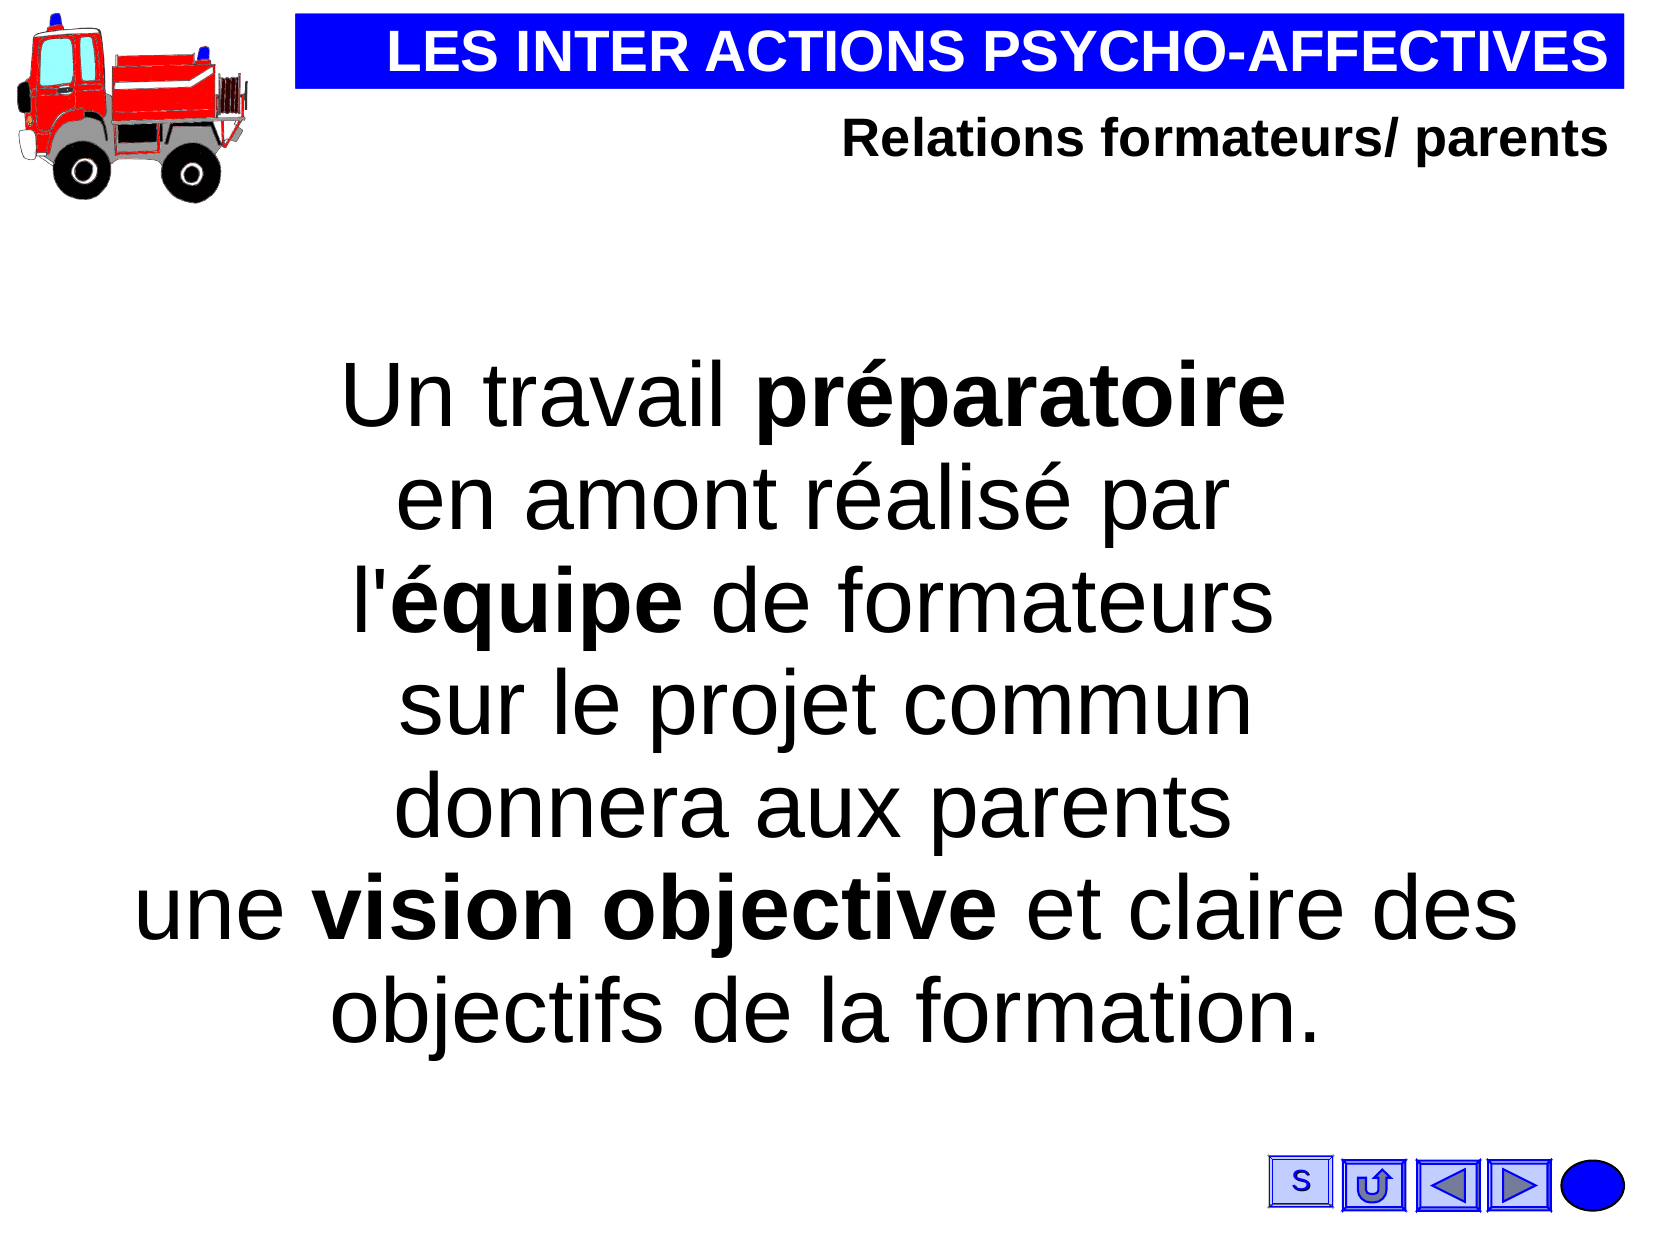

RELATIONS JSP - FORMATEURS
LES INTER ACTIONS PSYCHO-AFFECTIVES
Relations formateurs/ parents
Un travail préparatoire
en amont réalisé par
l'équipe de formateurs
sur le projet commun
donnera aux parents
une vision objective et claire des objectifs de la formation.